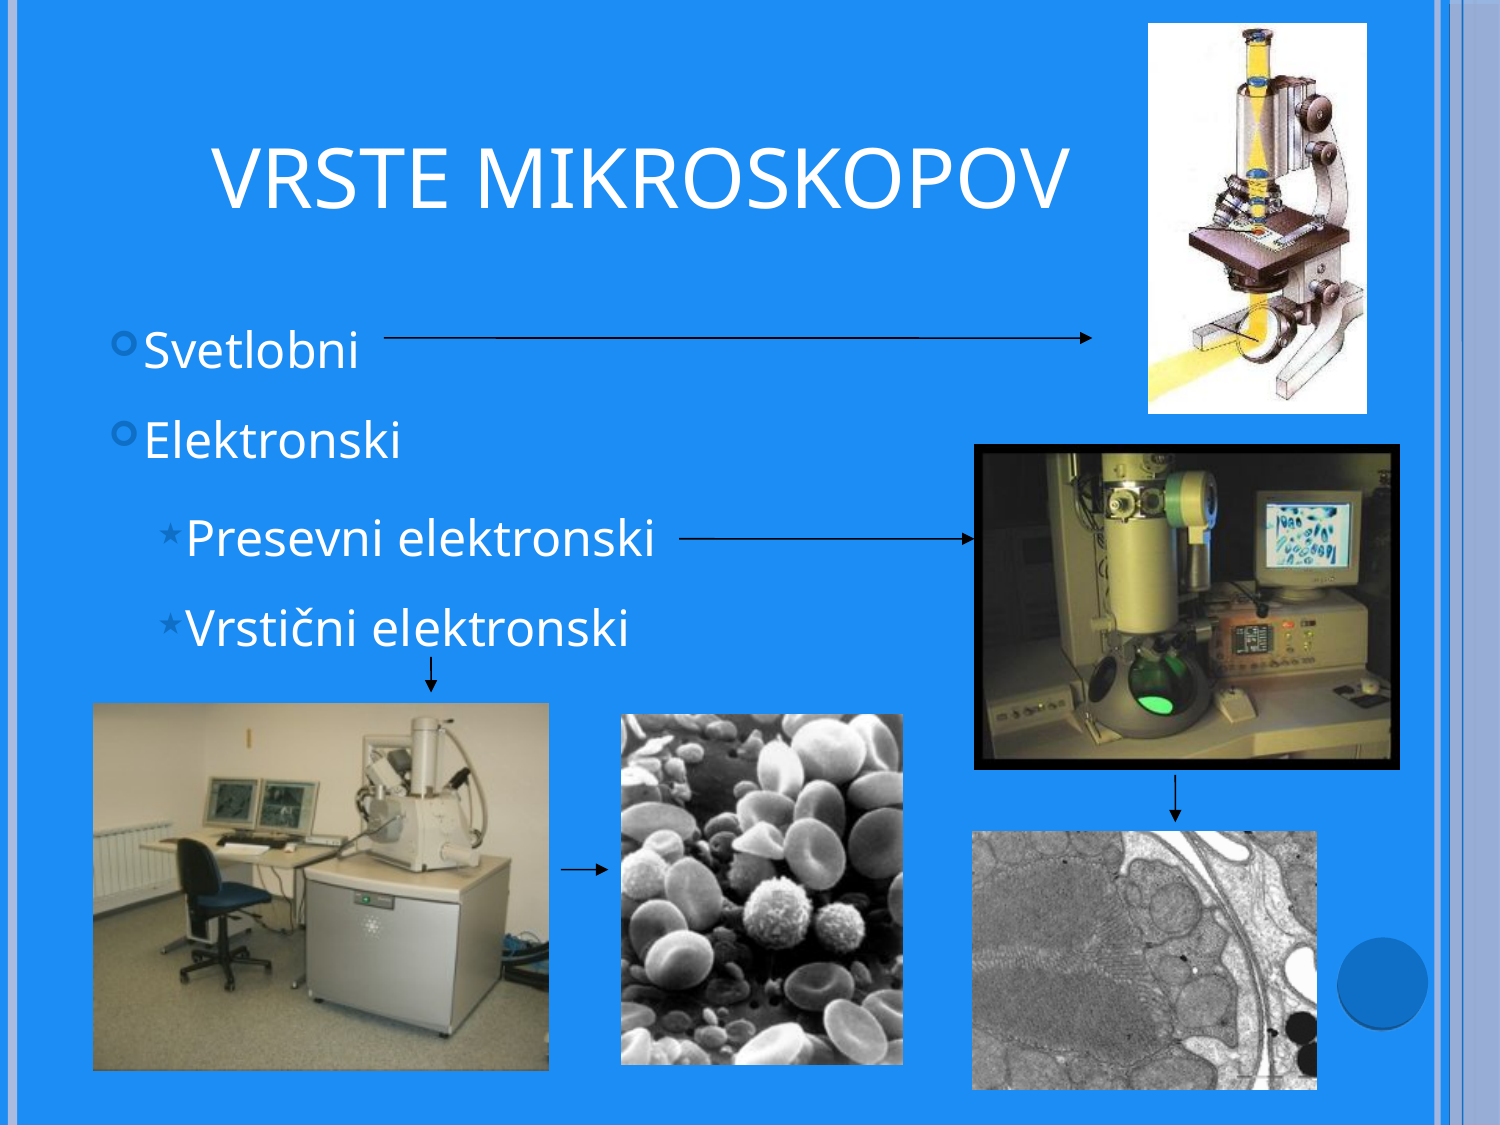

# VRSTE MIKROSKOPOV
Svetlobni
Elektronski
Presevni elektronski
Vrstični elektronski